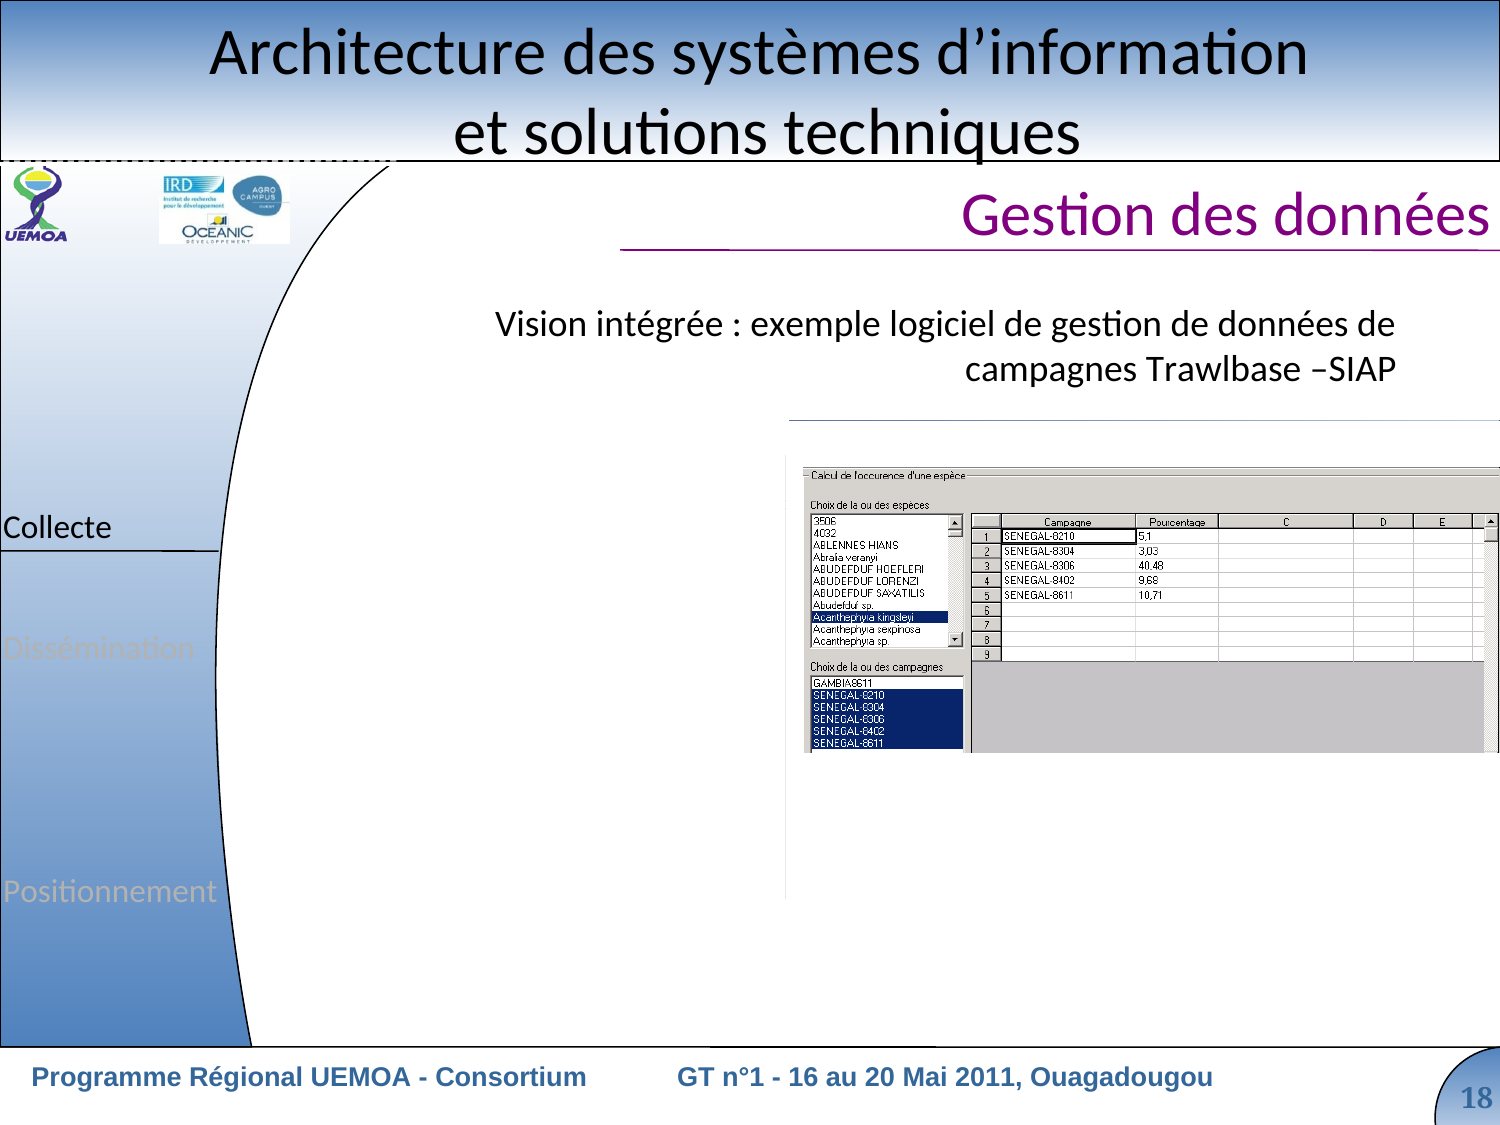

Architecture des systèmes d’information
et solutions techniques
Gestion des données
Vision intégrée : exemple logiciel de gestion de données de campagnes Trawlbase –SIAP
Une interface de saisie :
Collecte
Dissémination
Positionnement
Une interface de détection
d’erreurs :
Une interface de première
valorisation des données :